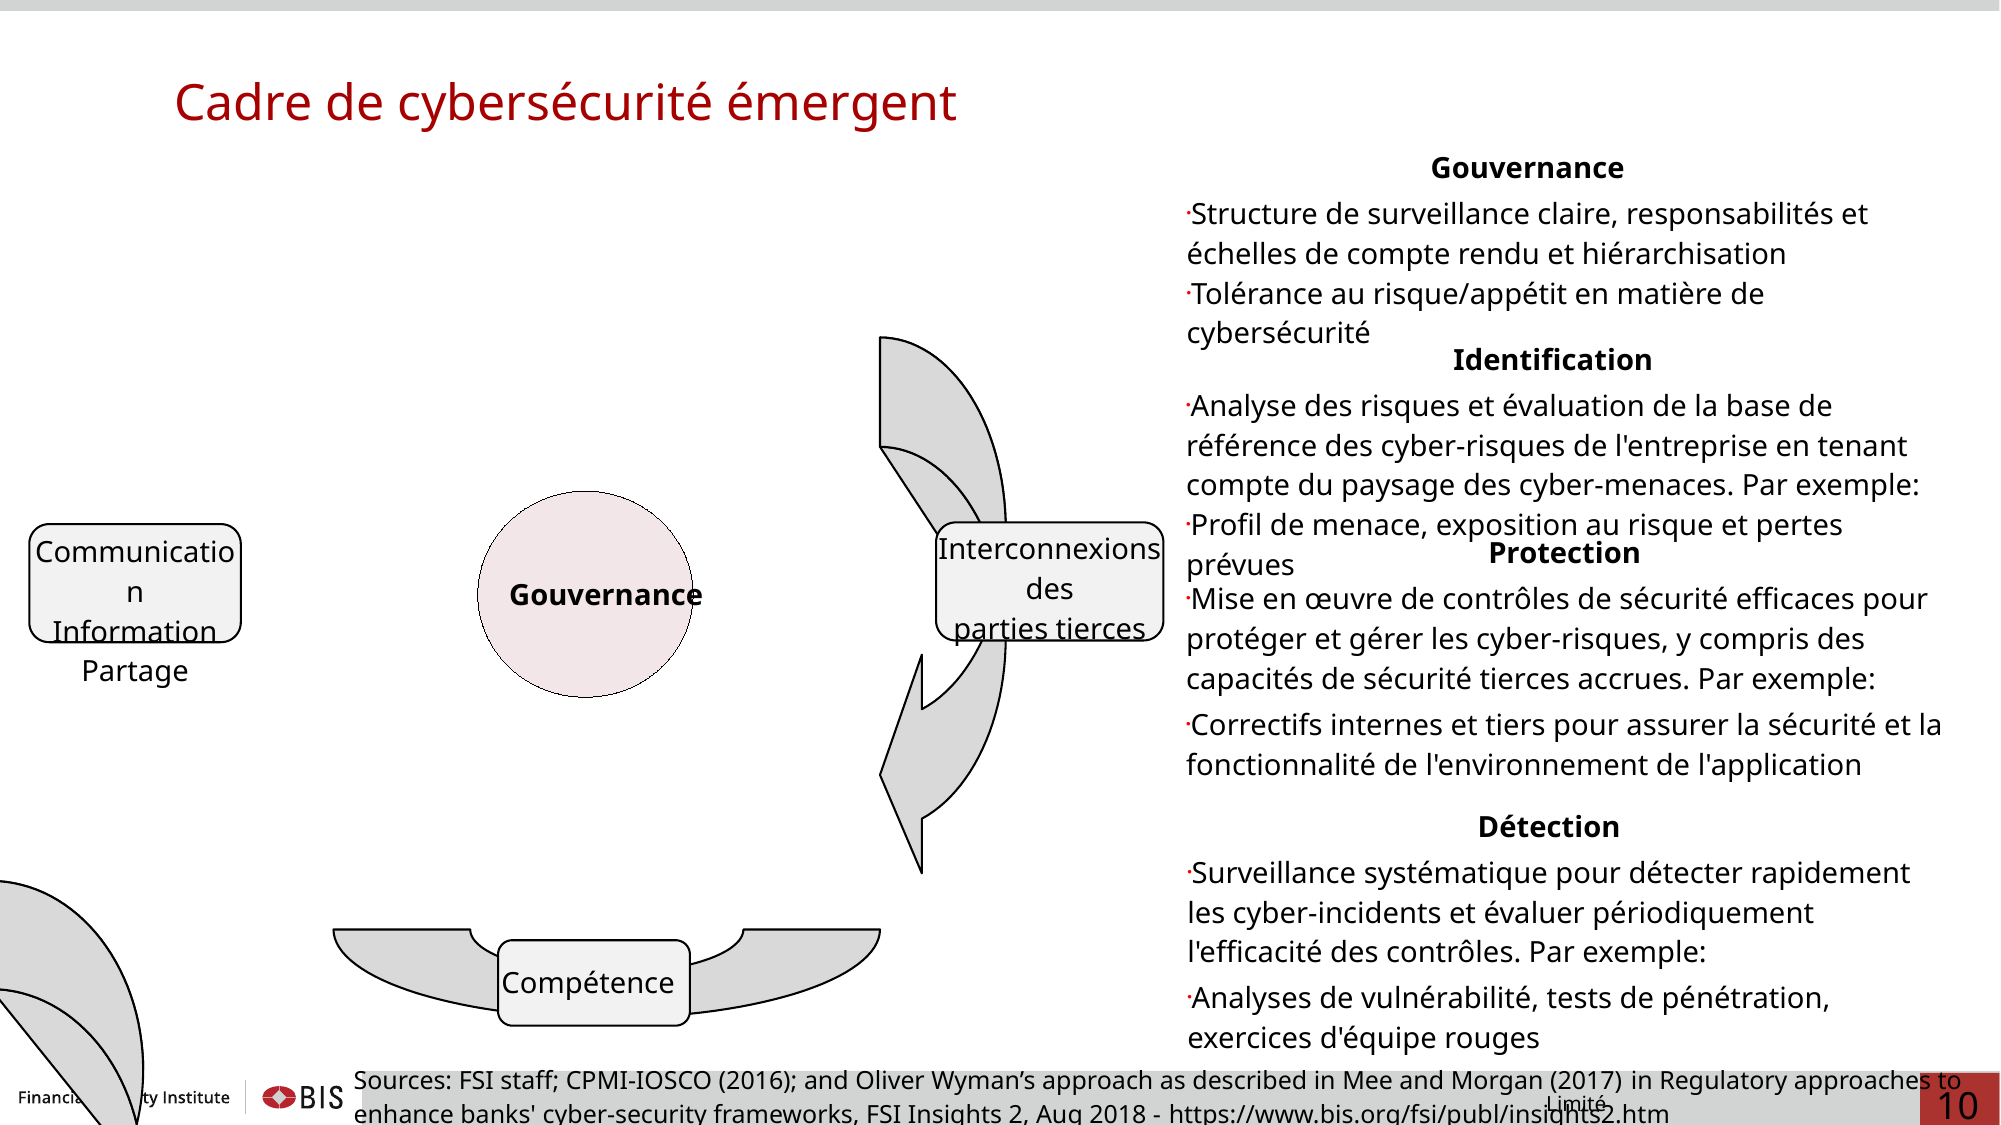

# Cadre de cybersécurité émergent
Gouvernance
Structure de surveillance claire, responsabilités et échelles de compte rendu et hiérarchisation
Tolérance au risque/appétit en matière de cybersécurité
Identification
Analyse des risques et évaluation de la base de référence des cyber-risques de l'entreprise en tenant compte du paysage des cyber-menaces. Par exemple:
Profil de menace, exposition au risque et pertes prévues
Gouvernance
Interconnexions des
parties tierces
Communication
Information
Partage
Protection
Mise en œuvre de contrôles de sécurité efficaces pour protéger et gérer les cyber-risques, y compris des capacités de sécurité tierces accrues. Par exemple:
Correctifs internes et tiers pour assurer la sécurité et la fonctionnalité de l'environnement de l'application
Détection
Surveillance systématique pour détecter rapidement les cyber-incidents et évaluer périodiquement l'efficacité des contrôles. Par exemple:
Analyses de vulnérabilité, tests de pénétration, exercices d'équipe rouges
Compétence
Sources: FSI staff; CPMI-IOSCO (2016); and Oliver Wyman’s approach as described in Mee and Morgan (2017) in Regulatory approaches to enhance banks' cyber-security frameworks, FSI Insights 2, Aug 2018 - https://www.bis.org/fsi/publ/insights2.htm